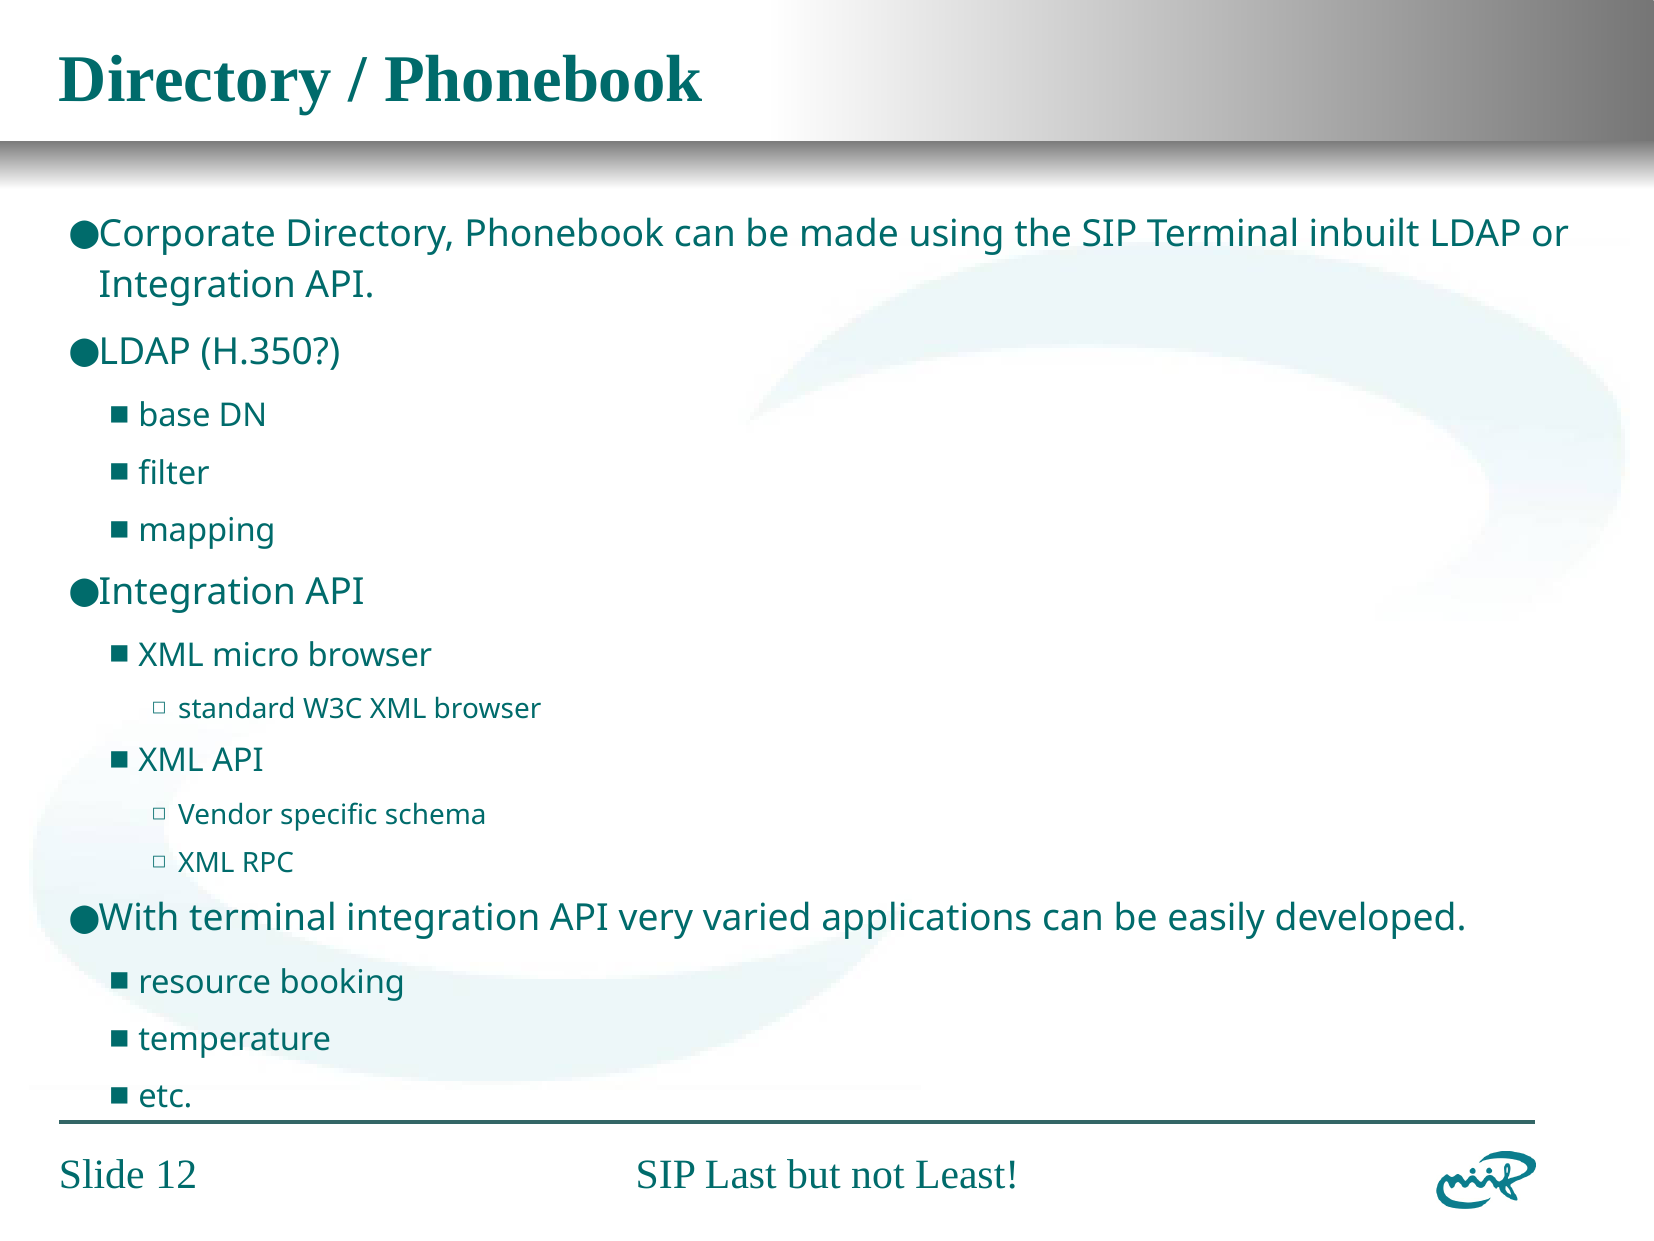

# Directory / Phonebook
Corporate Directory, Phonebook can be made using the SIP Terminal inbuilt LDAP or Integration API.
LDAP (H.350?)
base DN
filter
mapping
Integration API
XML micro browser
standard W3C XML browser
XML API
Vendor specific schema
XML RPC
With terminal integration API very varied applications can be easily developed.
resource booking
temperature
etc.
12
SIP Last but not Least!